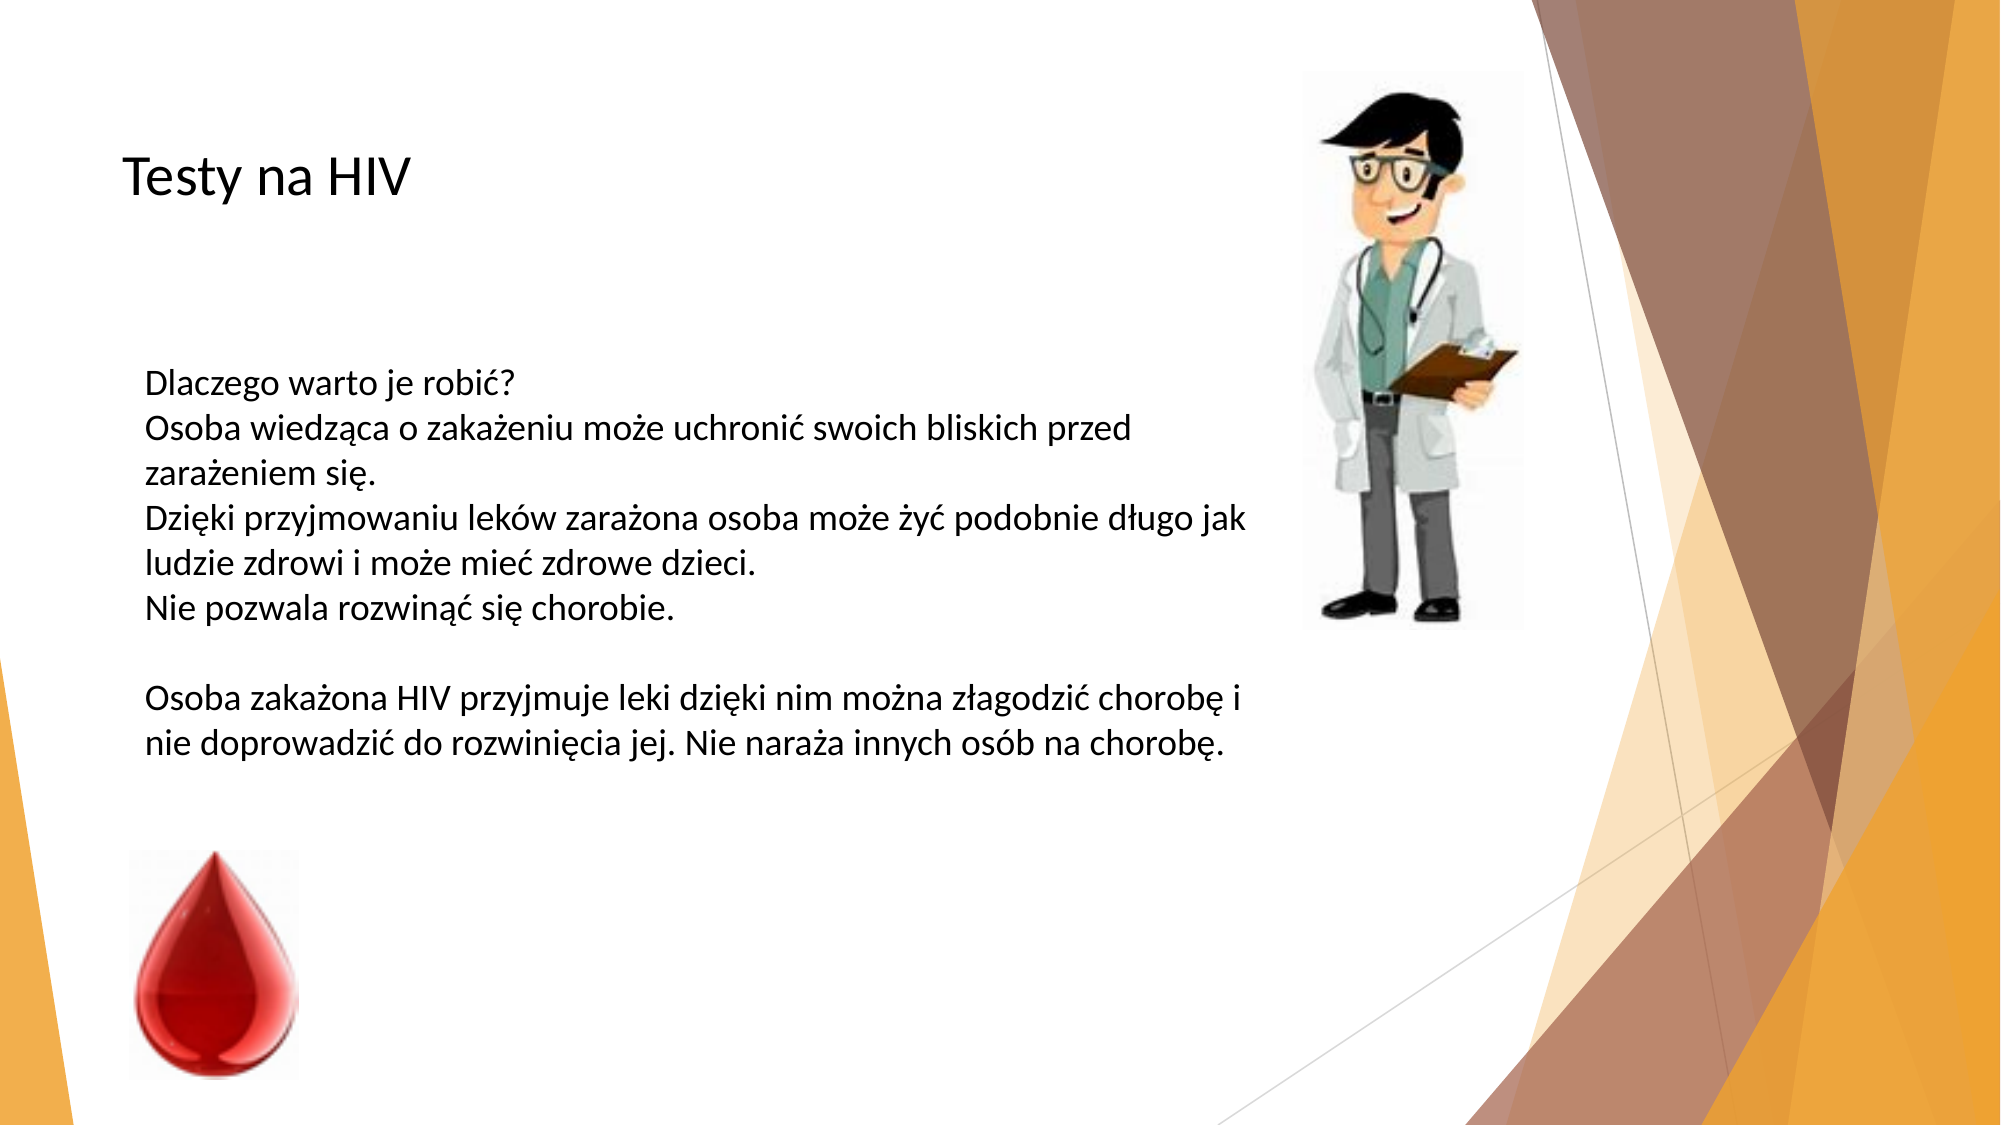

Testy na HIV
Dlaczego warto je robić?
Osoba wiedząca o zakażeniu może uchronić swoich bliskich przed zarażeniem się.
Dzięki przyjmowaniu leków zarażona osoba może żyć podobnie długo jak ludzie zdrowi i może mieć zdrowe dzieci.
Nie pozwala rozwinąć się chorobie.
Osoba zakażona HIV przyjmuje leki dzięki nim można złagodzić chorobę i nie doprowadzić do rozwinięcia jej. Nie naraża innych osób na chorobę.